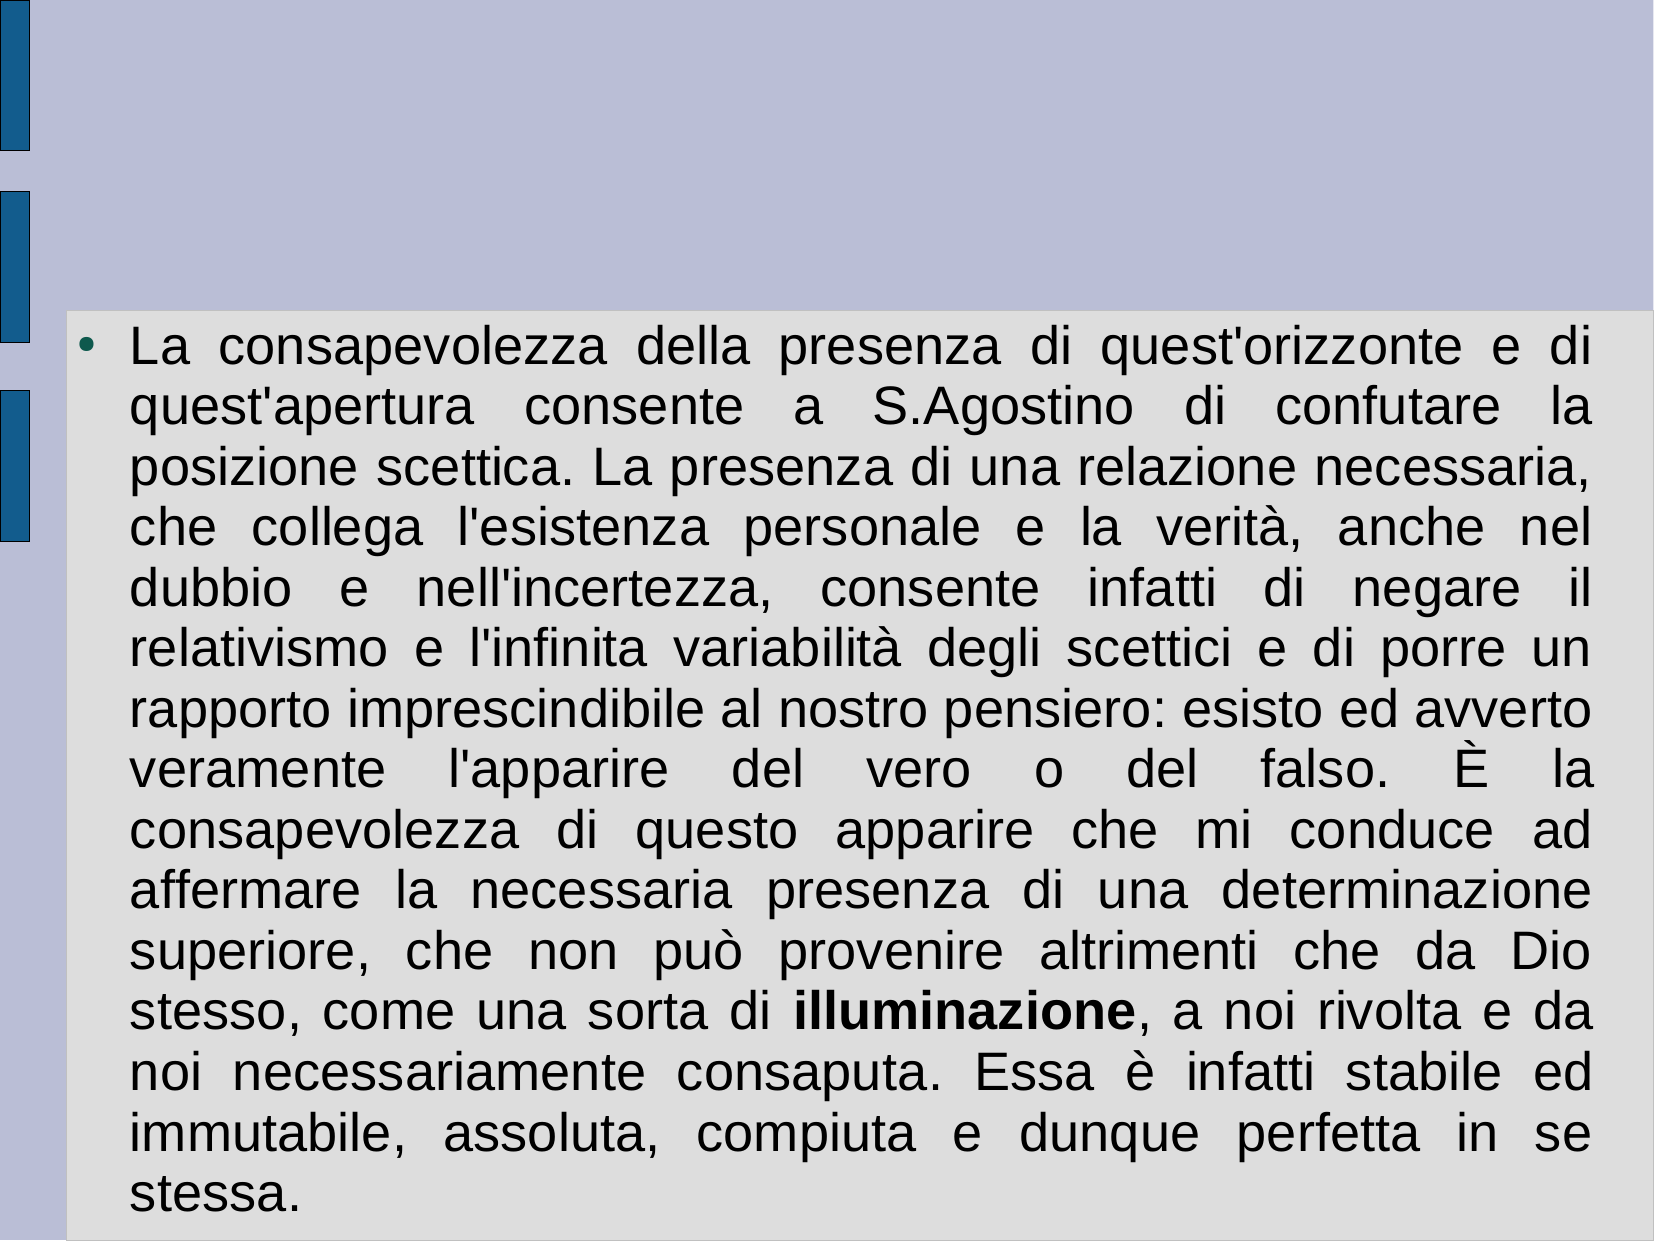

#
La consapevolezza della presenza di quest'orizzonte e di quest'apertura consente a S.Agostino di confutare la posizione scettica. La presenza di una relazione necessaria, che collega l'esistenza personale e la verità, anche nel dubbio e nell'incertezza, consente infatti di negare il relativismo e l'infinita variabilità degli scettici e di porre un rapporto imprescindibile al nostro pensiero: esisto ed avverto veramente l'apparire del vero o del falso. È la consapevolezza di questo apparire che mi conduce ad affermare la necessaria presenza di una determinazione superiore, che non può provenire altrimenti che da Dio stesso, come una sorta di illuminazione, a noi rivolta e da noi necessariamente consaputa. Essa è infatti stabile ed immutabile, assoluta, compiuta e dunque perfetta in se stessa.